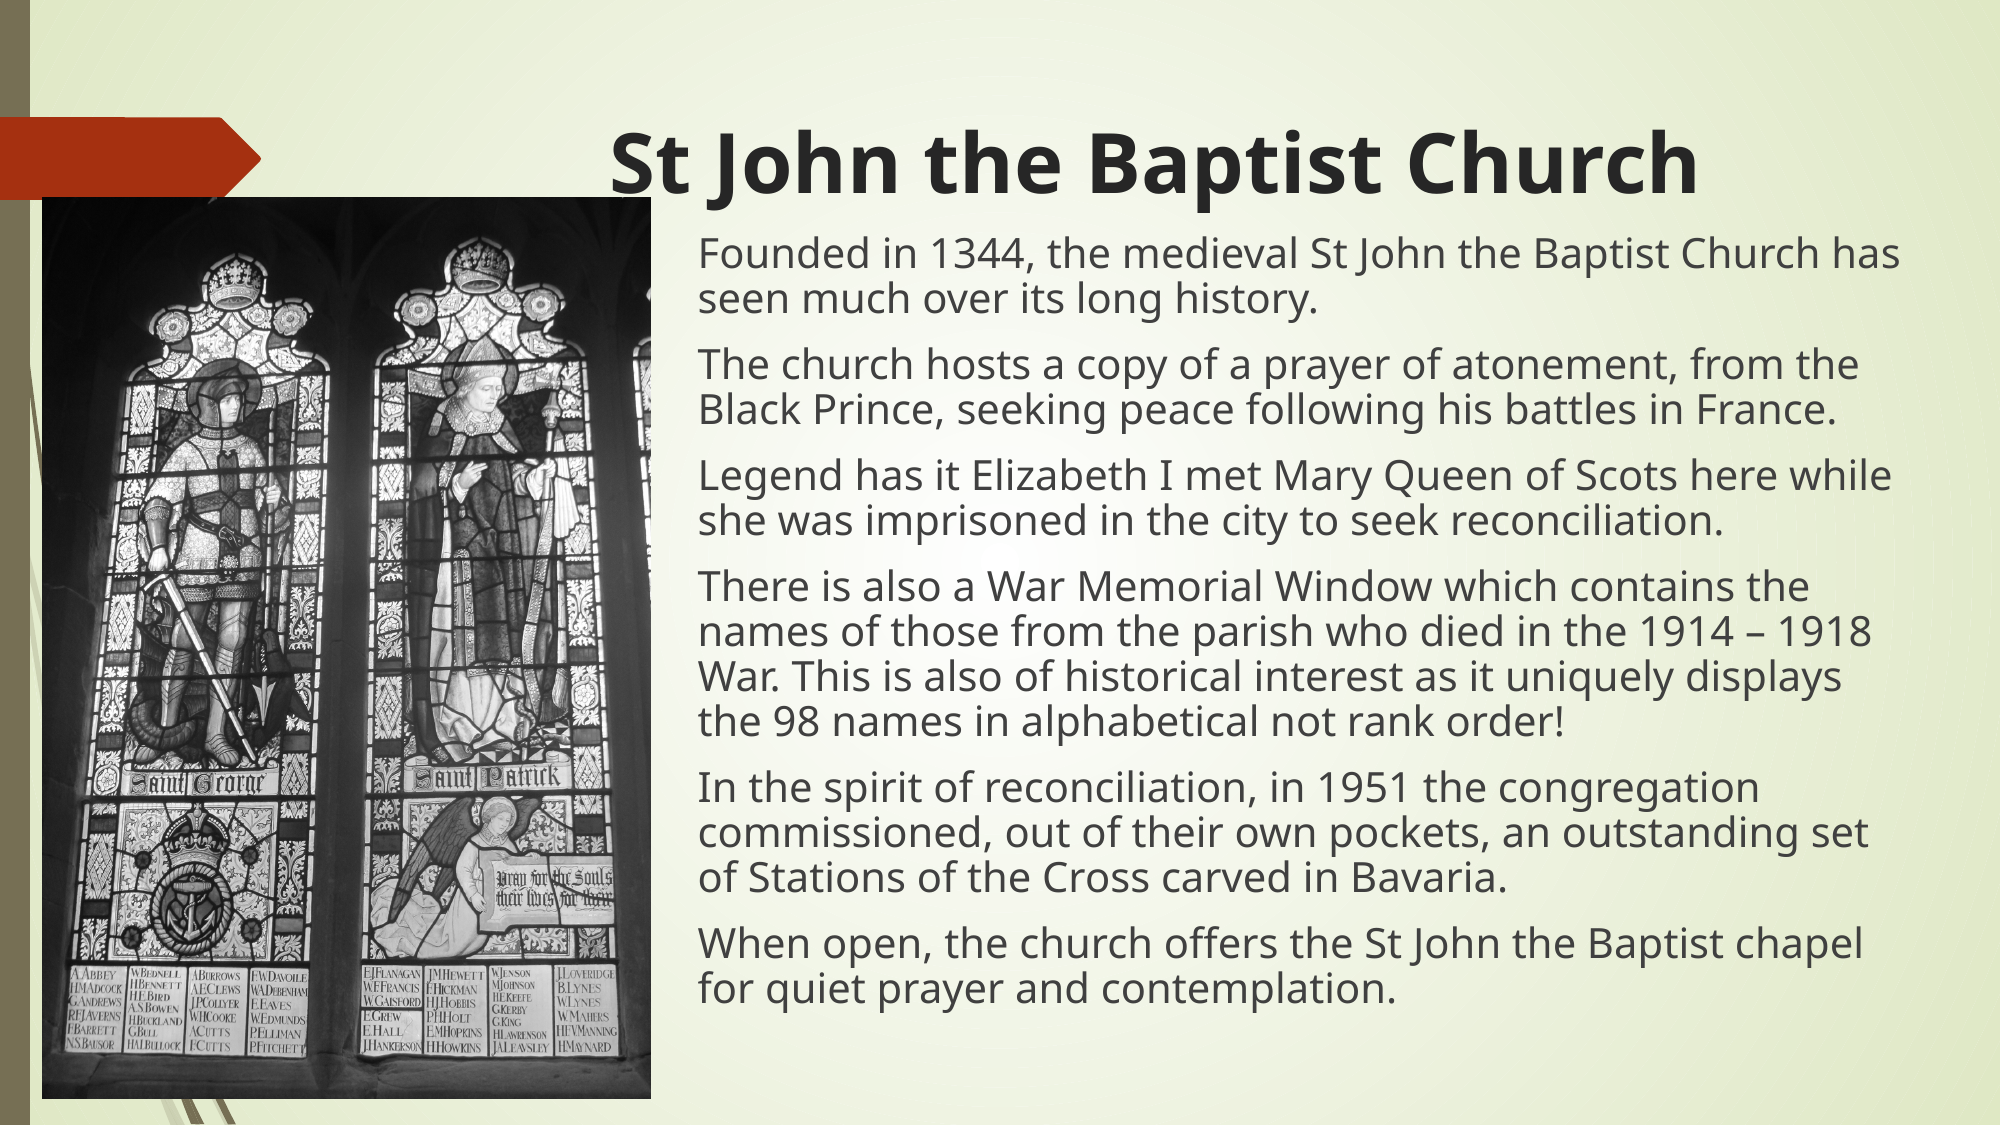

# St John the Baptist Church
Founded in 1344, the medieval St John the Baptist Church has seen much over its long history.
The church hosts a copy of a prayer of atonement, from the Black Prince, seeking peace following his battles in France.
Legend has it Elizabeth I met Mary Queen of Scots here while she was imprisoned in the city to seek reconciliation.
There is also a War Memorial Window which contains the names of those from the parish who died in the 1914 – 1918 War. This is also of historical interest as it uniquely displays the 98 names in alphabetical not rank order!
In the spirit of reconciliation, in 1951 the congregation commissioned, out of their own pockets, an outstanding set of Stations of the Cross carved in Bavaria.
When open, the church offers the St John the Baptist chapel for quiet prayer and contemplation.